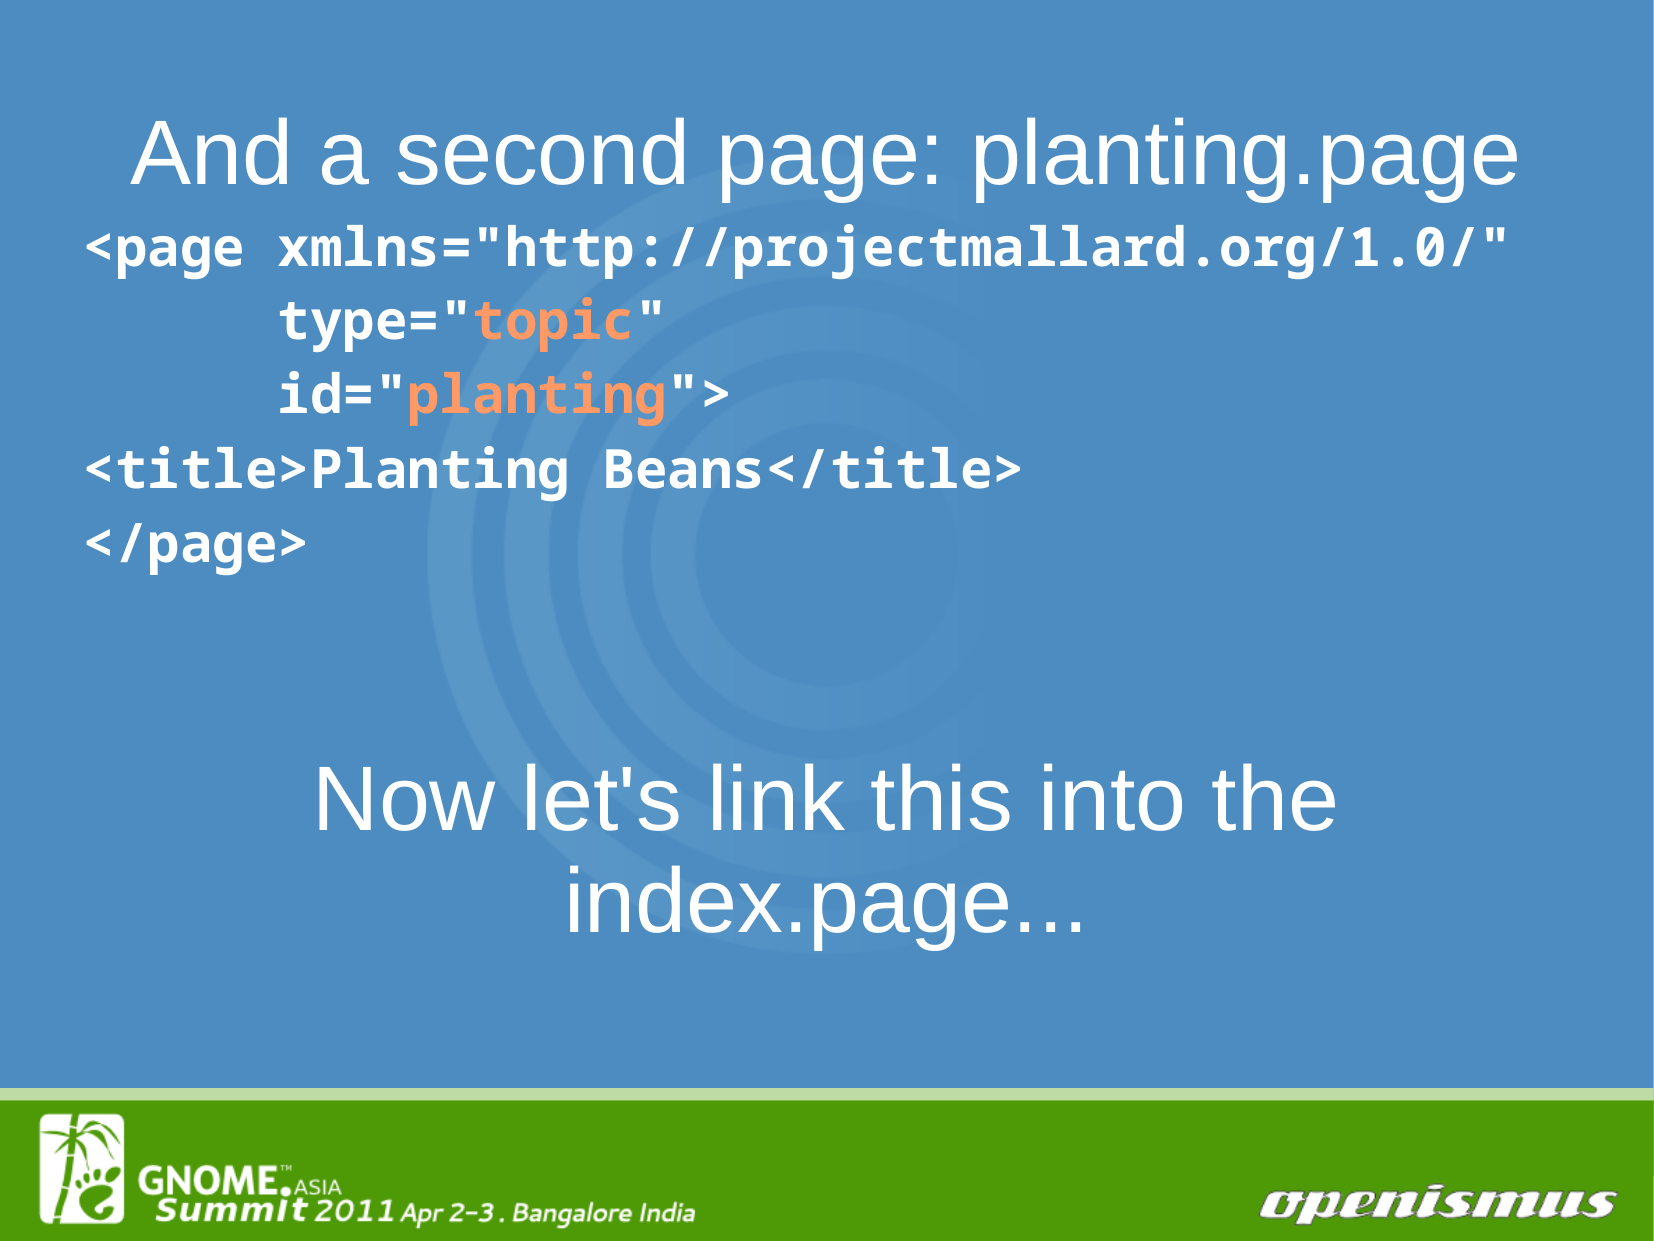

# And a second page: planting.page
<page xmlns="http://projectmallard.org/1.0/"
 type="topic"
 id="planting">
<title>Planting Beans</title>
</page>
Now let's link this into the index.page...